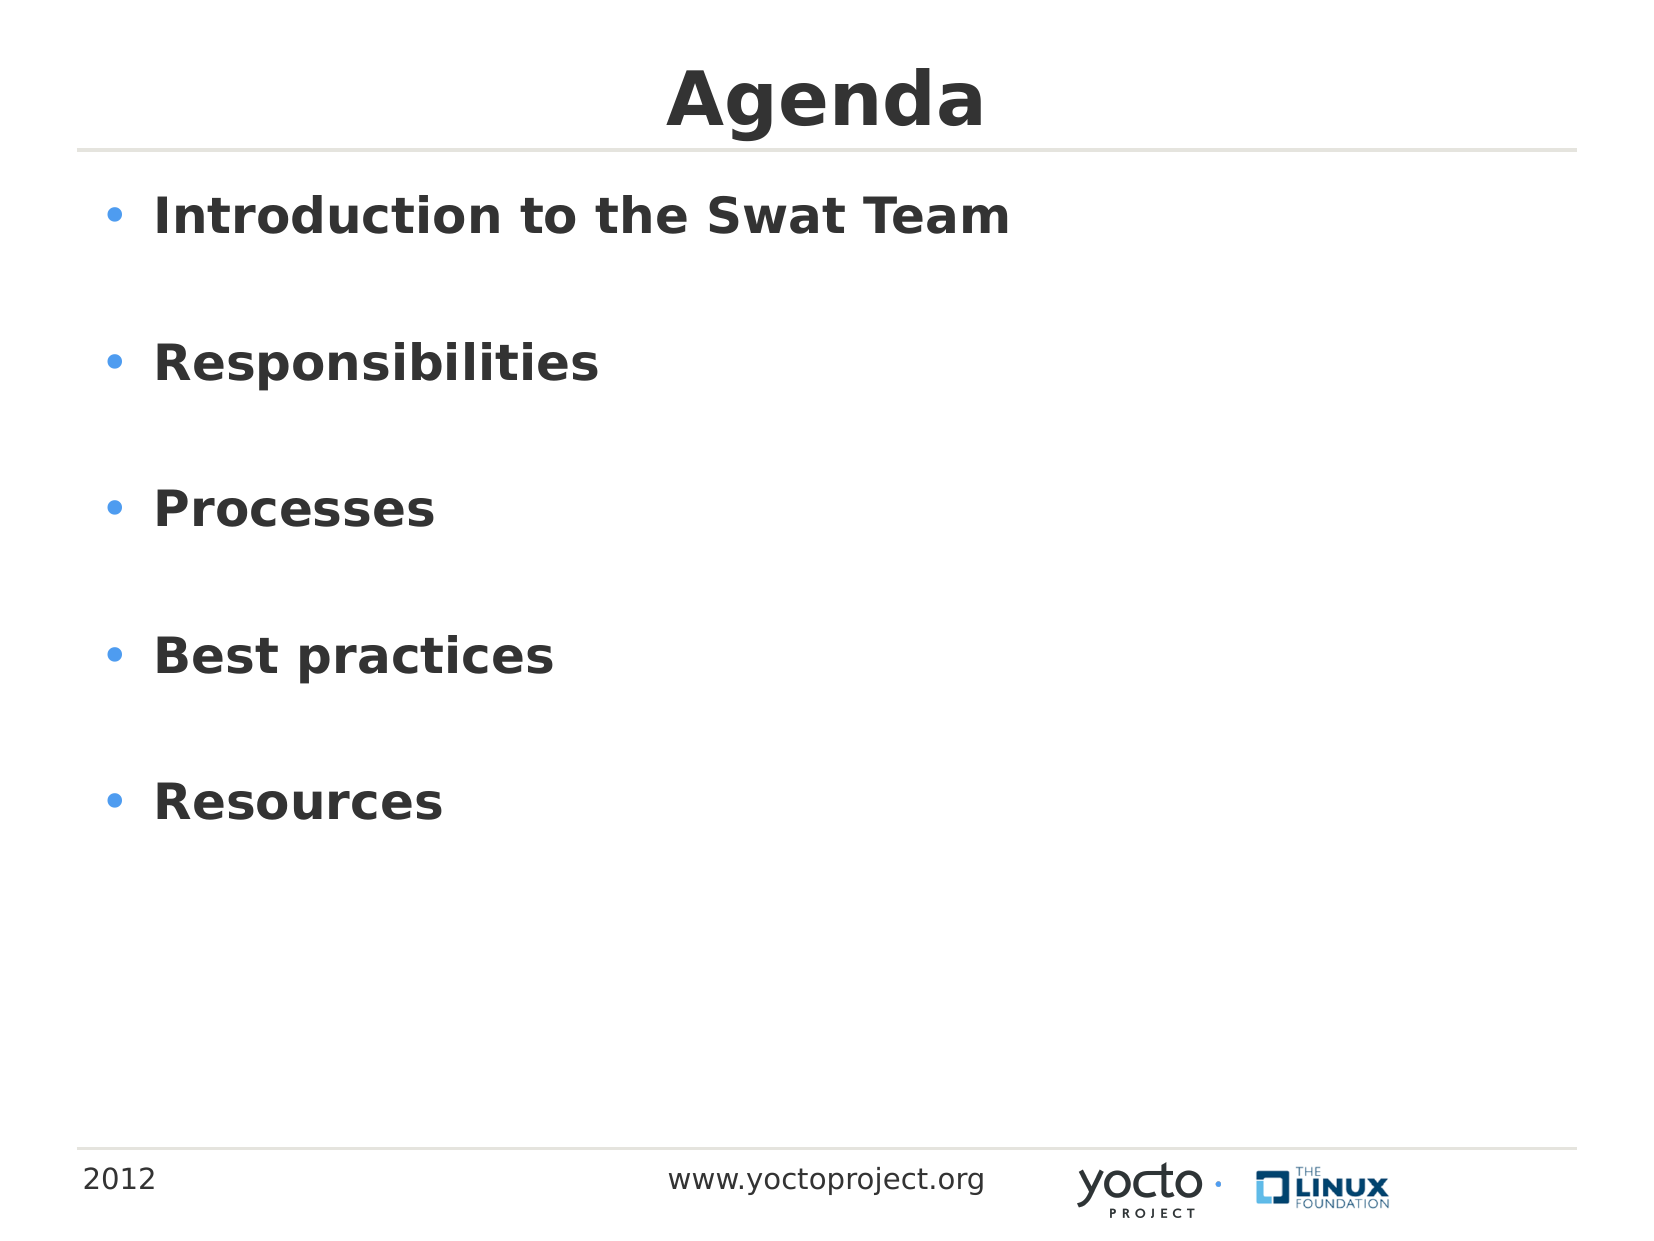

# Agenda
Introduction to the Swat Team
Responsibilities
Processes
Best practices
Resources
2012